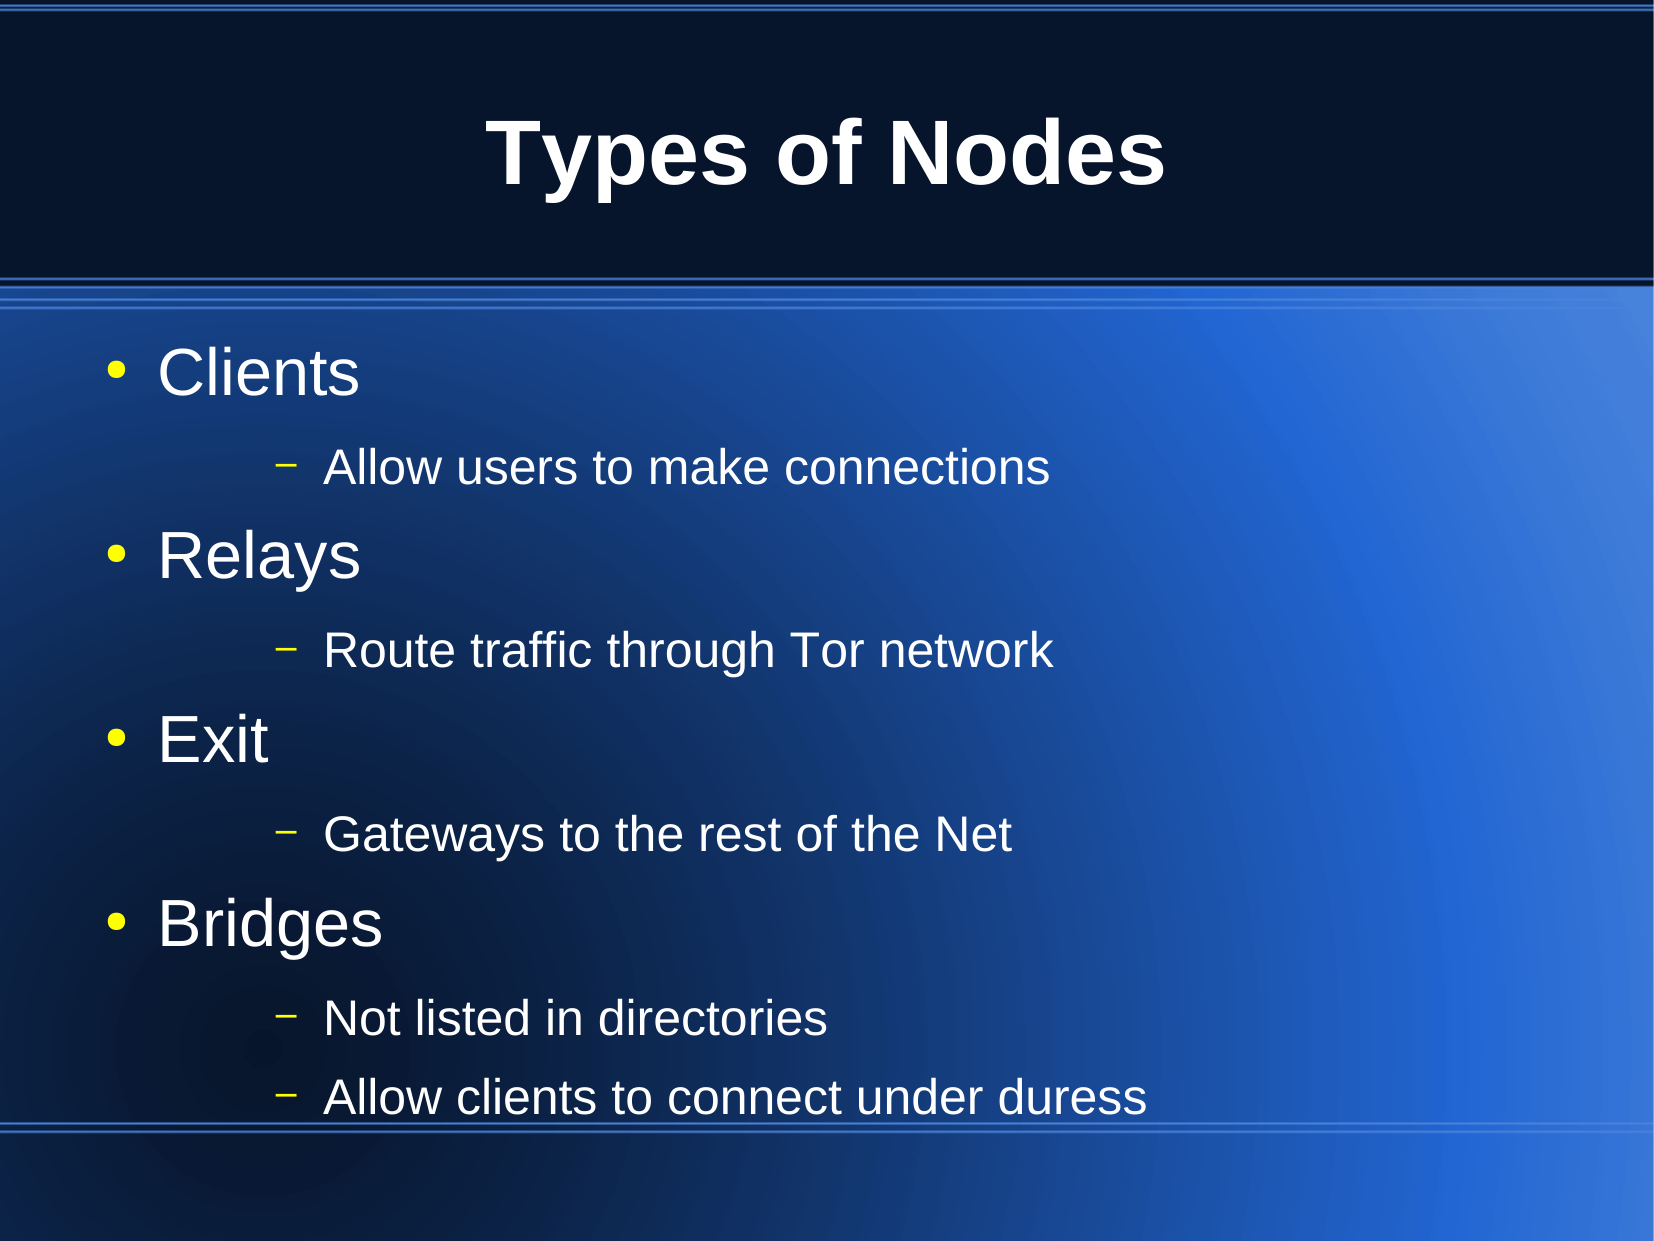

# Types of Nodes
Clients
Allow users to make connections
Relays
Route traffic through Tor network
Exit
Gateways to the rest of the Net
Bridges
Not listed in directories
Allow clients to connect under duress